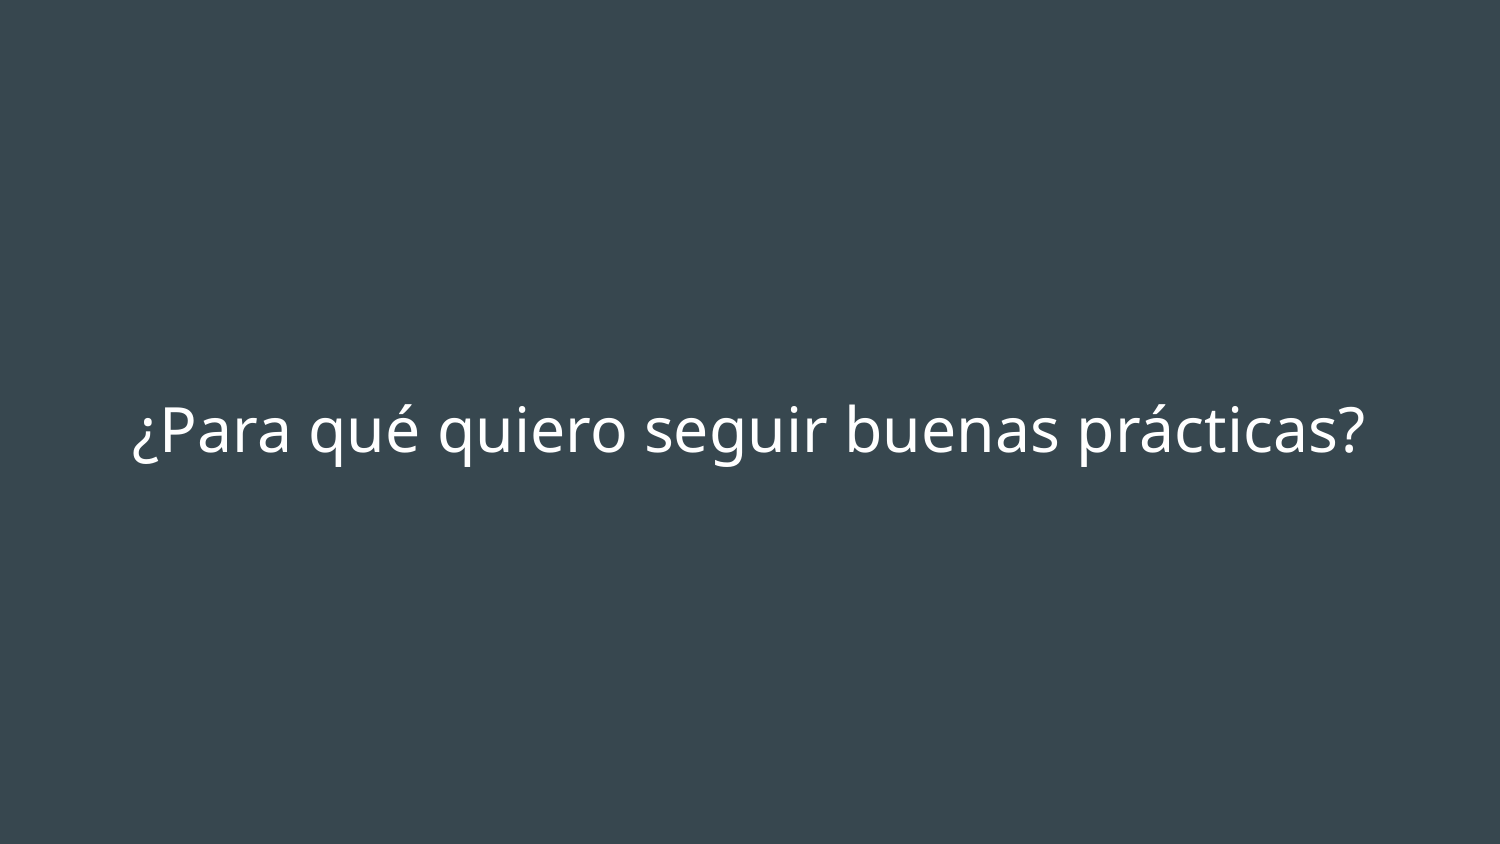

# ¿Para qué quiero seguir buenas prácticas?